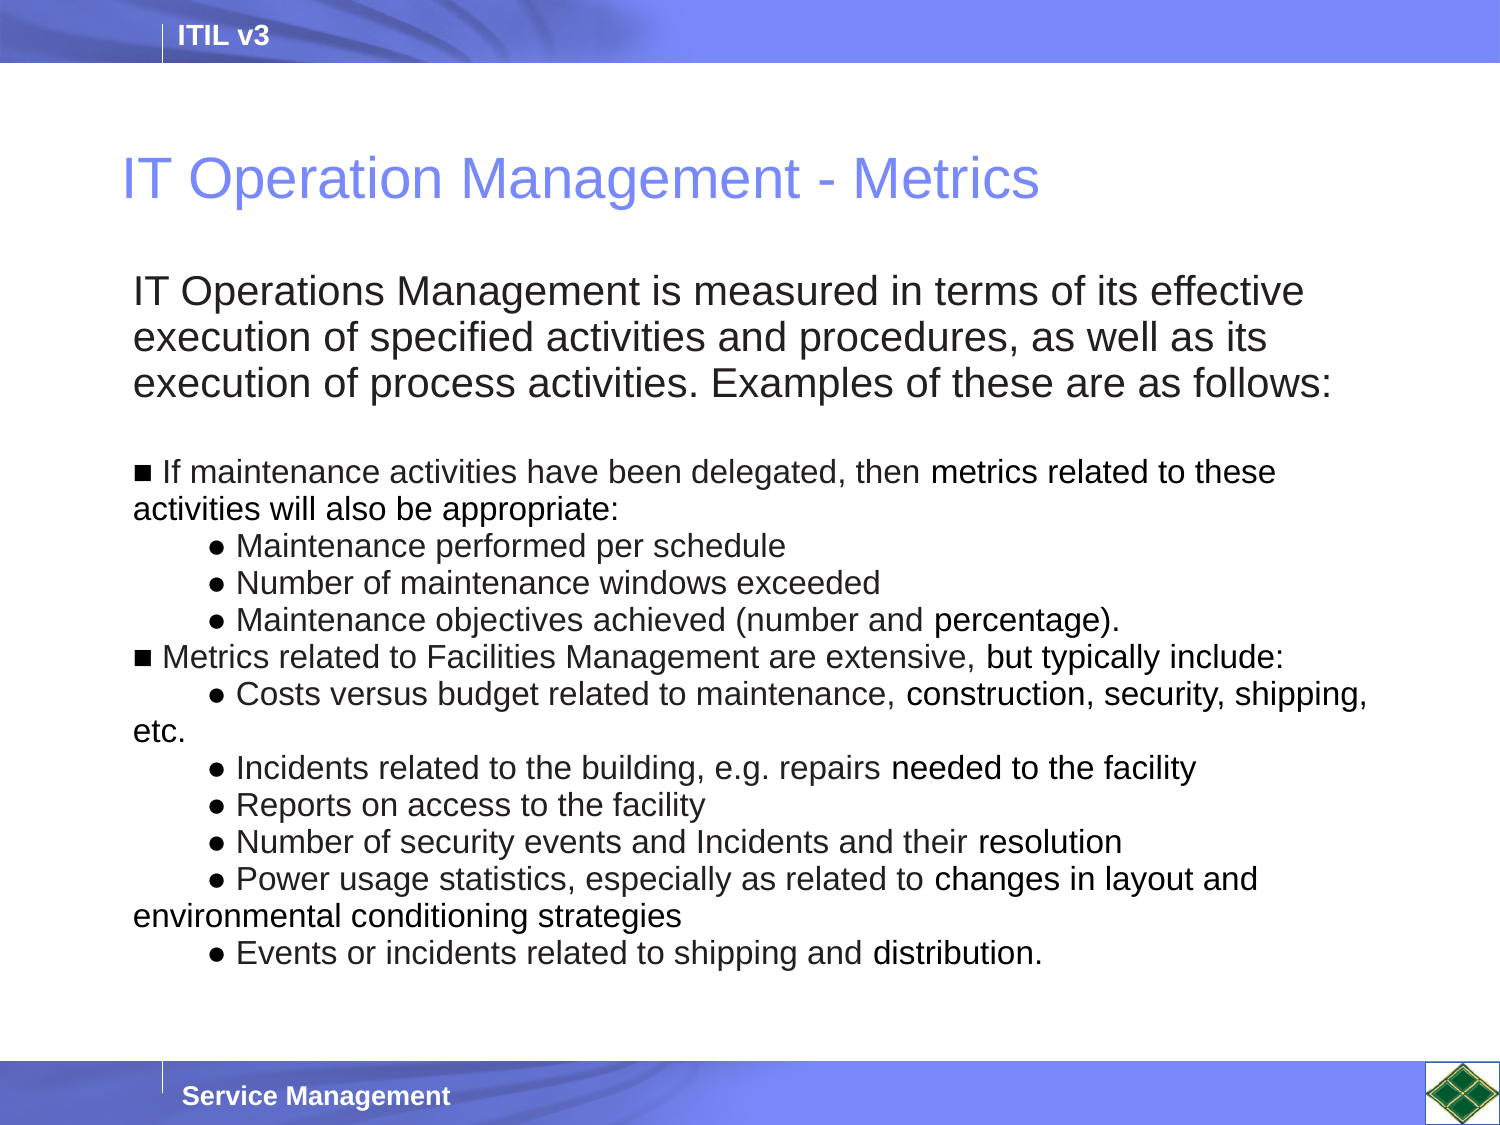

IT Operation Management - Metrics
IT Operations Management is measured in terms of its effective execution of specified activities and procedures, as well as its execution of process activities. Examples of these are as follows:
■ If maintenance activities have been delegated, then metrics related to these activities will also be appropriate:
	● Maintenance performed per schedule
	● Number of maintenance windows exceeded
	● Maintenance objectives achieved (number and percentage).
■ Metrics related to Facilities Management are extensive, but typically include:
	● Costs versus budget related to maintenance, construction, security, shipping, etc.
	● Incidents related to the building, e.g. repairs needed to the facility
	● Reports on access to the facility
	● Number of security events and Incidents and their resolution
	● Power usage statistics, especially as related to changes in layout and environmental conditioning strategies
	● Events or incidents related to shipping and distribution.